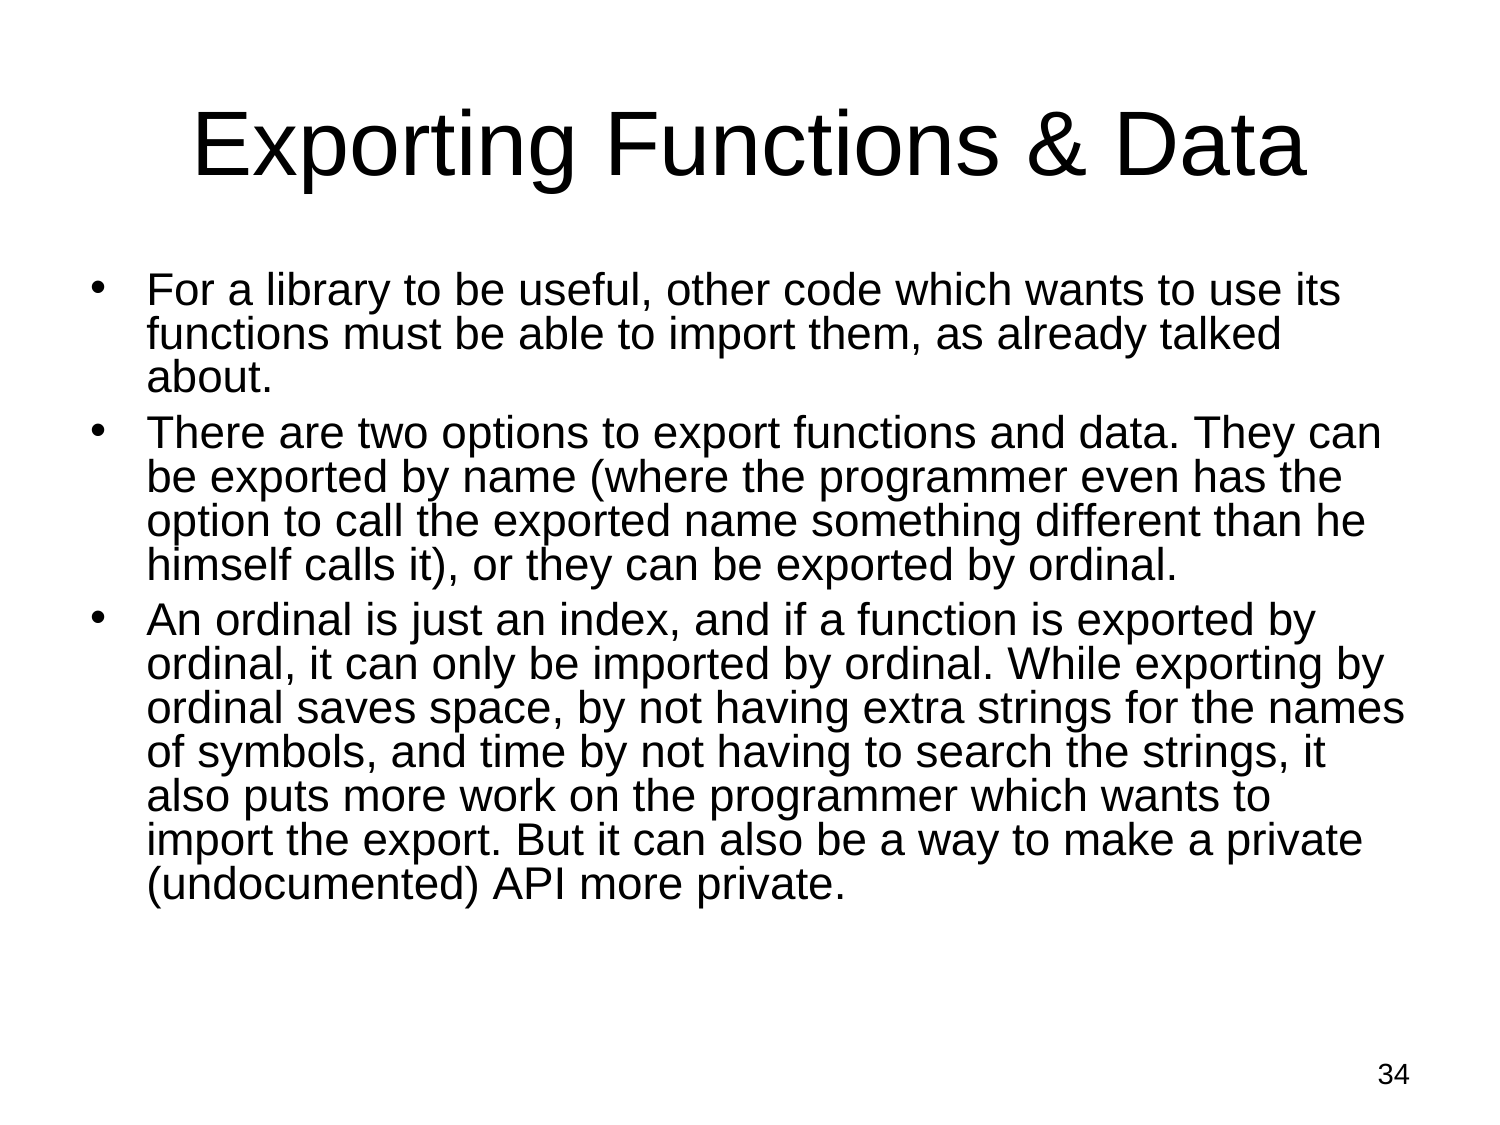

# Exporting Functions & Data
For a library to be useful, other code which wants to use its functions must be able to import them, as already talked about.
There are two options to export functions and data. They can be exported by name (where the programmer even has the option to call the exported name something different than he himself calls it), or they can be exported by ordinal.
An ordinal is just an index, and if a function is exported by ordinal, it can only be imported by ordinal. While exporting by ordinal saves space, by not having extra strings for the names of symbols, and time by not having to search the strings, it also puts more work on the programmer which wants to import the export. But it can also be a way to make a private (undocumented) API more private.